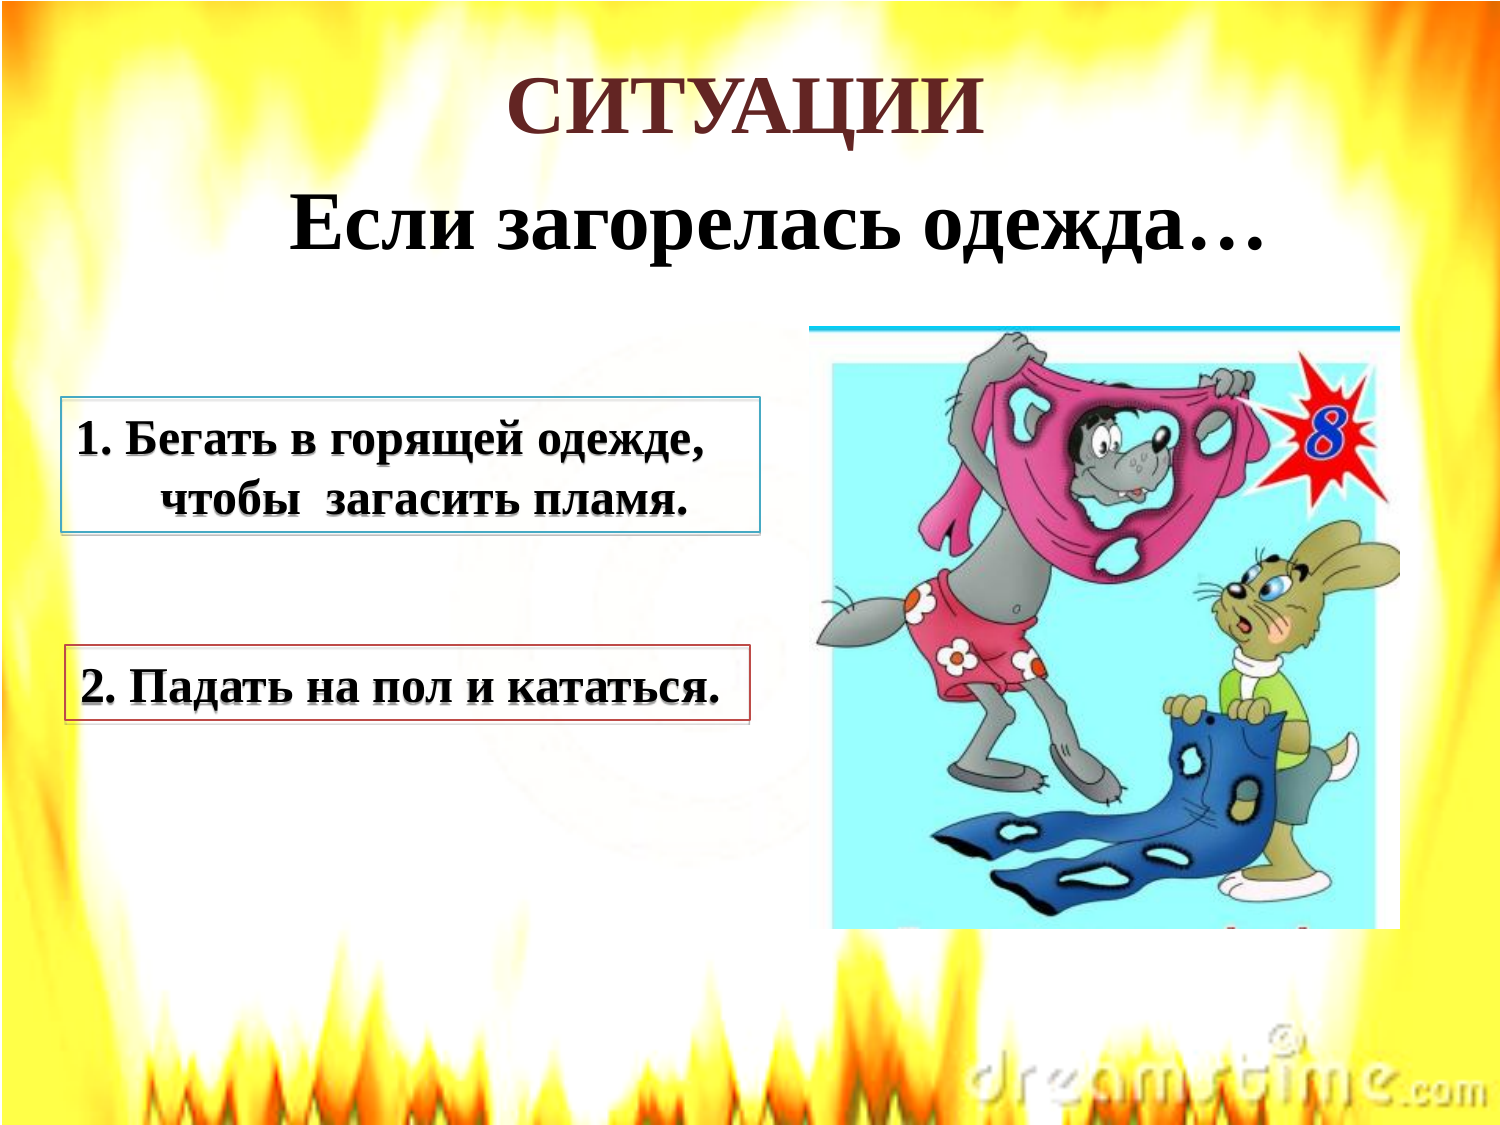

СИТУАЦИИ
Если загорелась одежда…
1. Бегать в горящей одежде,
	чтобы загасить пламя.
2. Падать на пол и кататься.